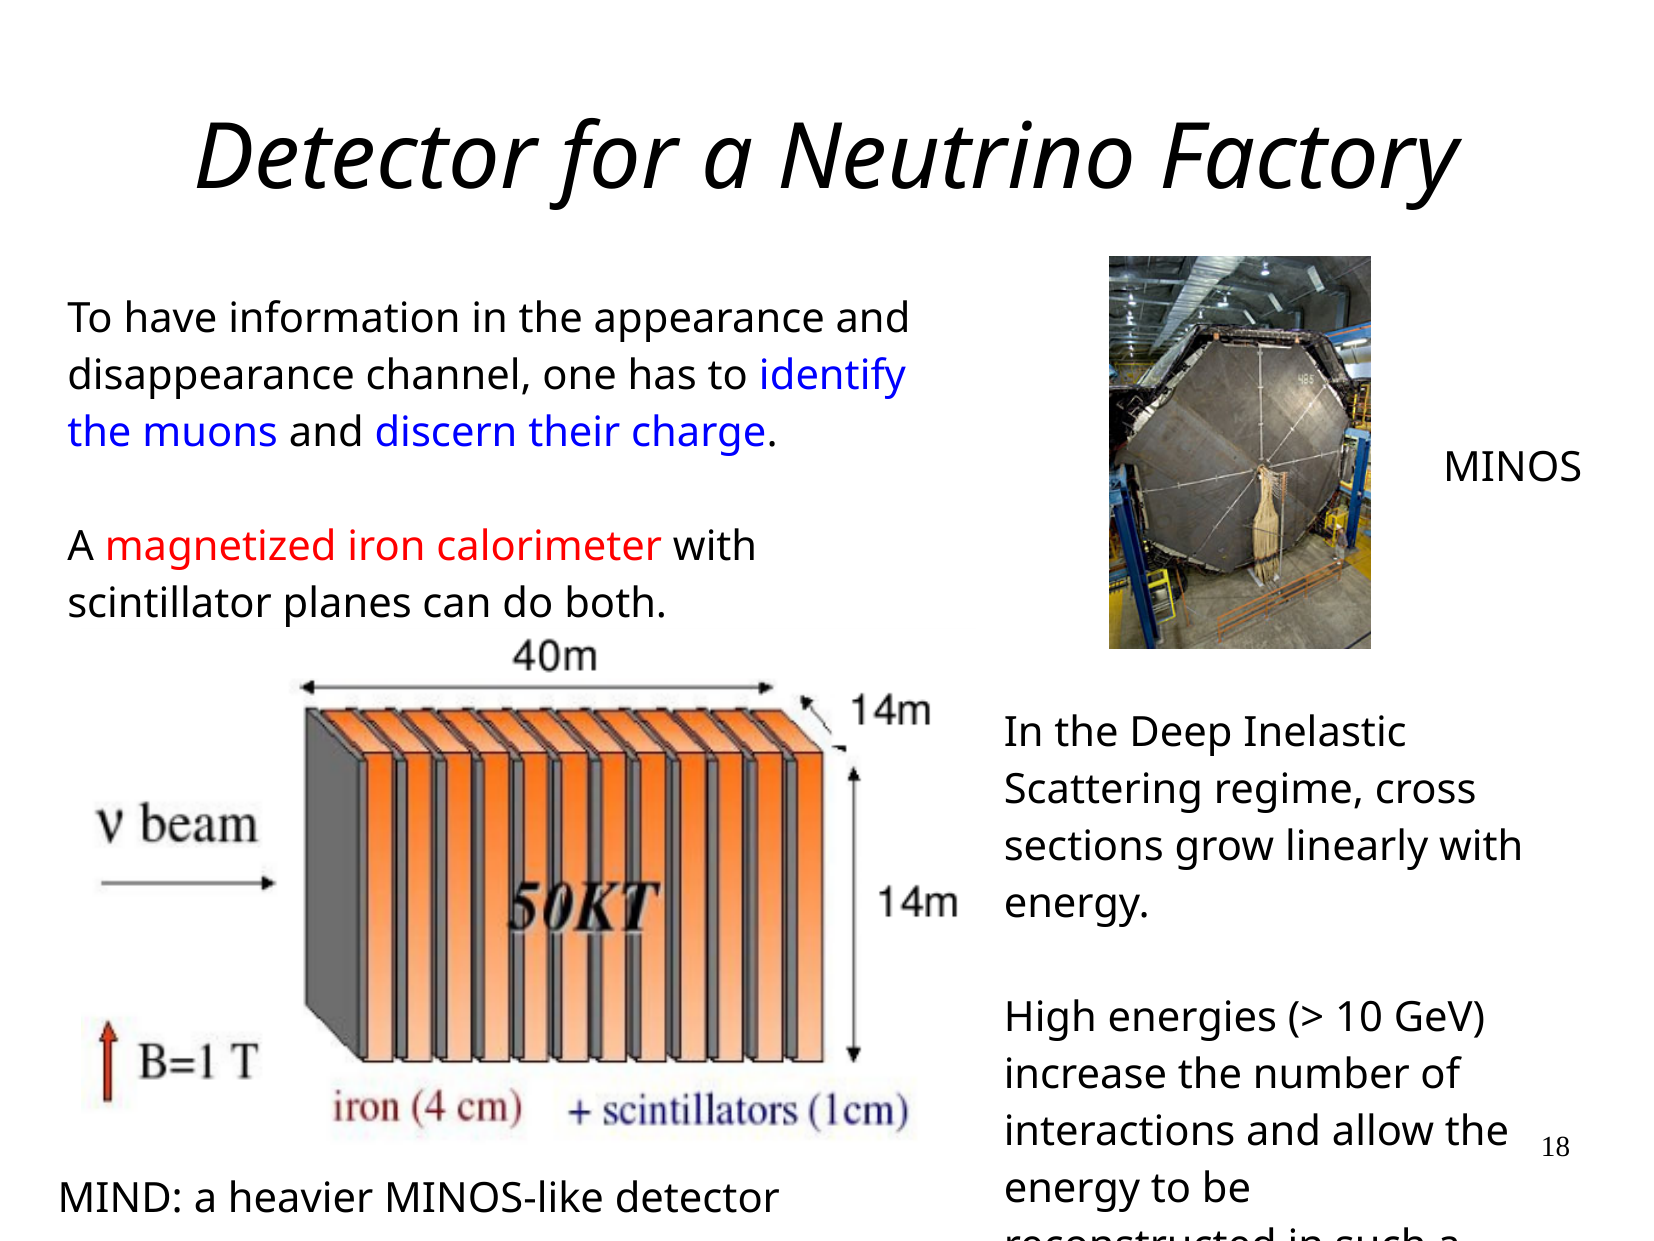

# Detector for a Neutrino Factory
To have information in the appearance and disappearance channel, one has to identify the muons and discern their charge.
A magnetized iron calorimeter with scintillator planes can do both.
MINOS
In the Deep Inelastic Scattering regime, cross sections grow linearly with energy.
High energies (> 10 GeV) increase the number of interactions and allow the energy to be reconstructed in such a detector.
18
MIND: a heavier MINOS-like detector